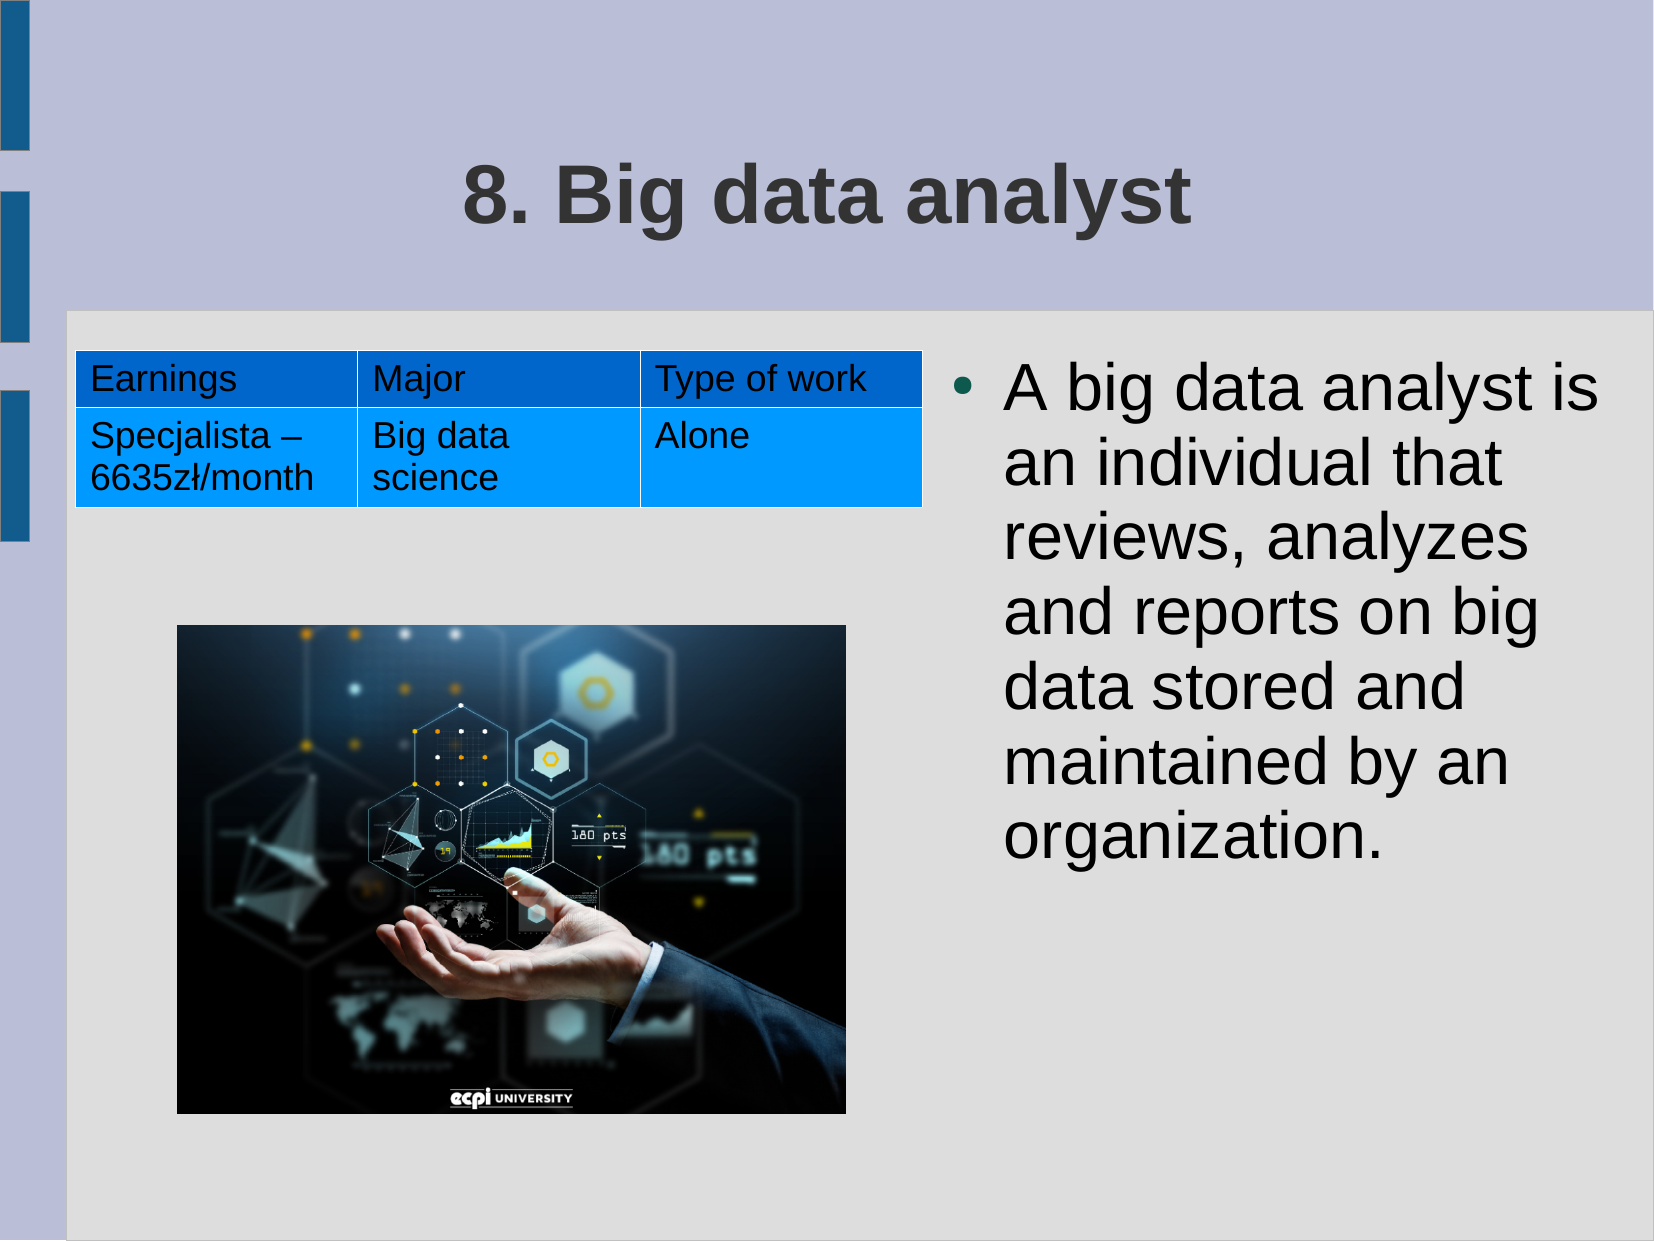

# 8. Big data analyst
| Earnings | Major | Type of work |
| --- | --- | --- |
| Specjalista – 6635zł/month | Big data science | Alone |
A big data analyst is an individual that reviews, analyzes and reports on big data stored and maintained by an organization.